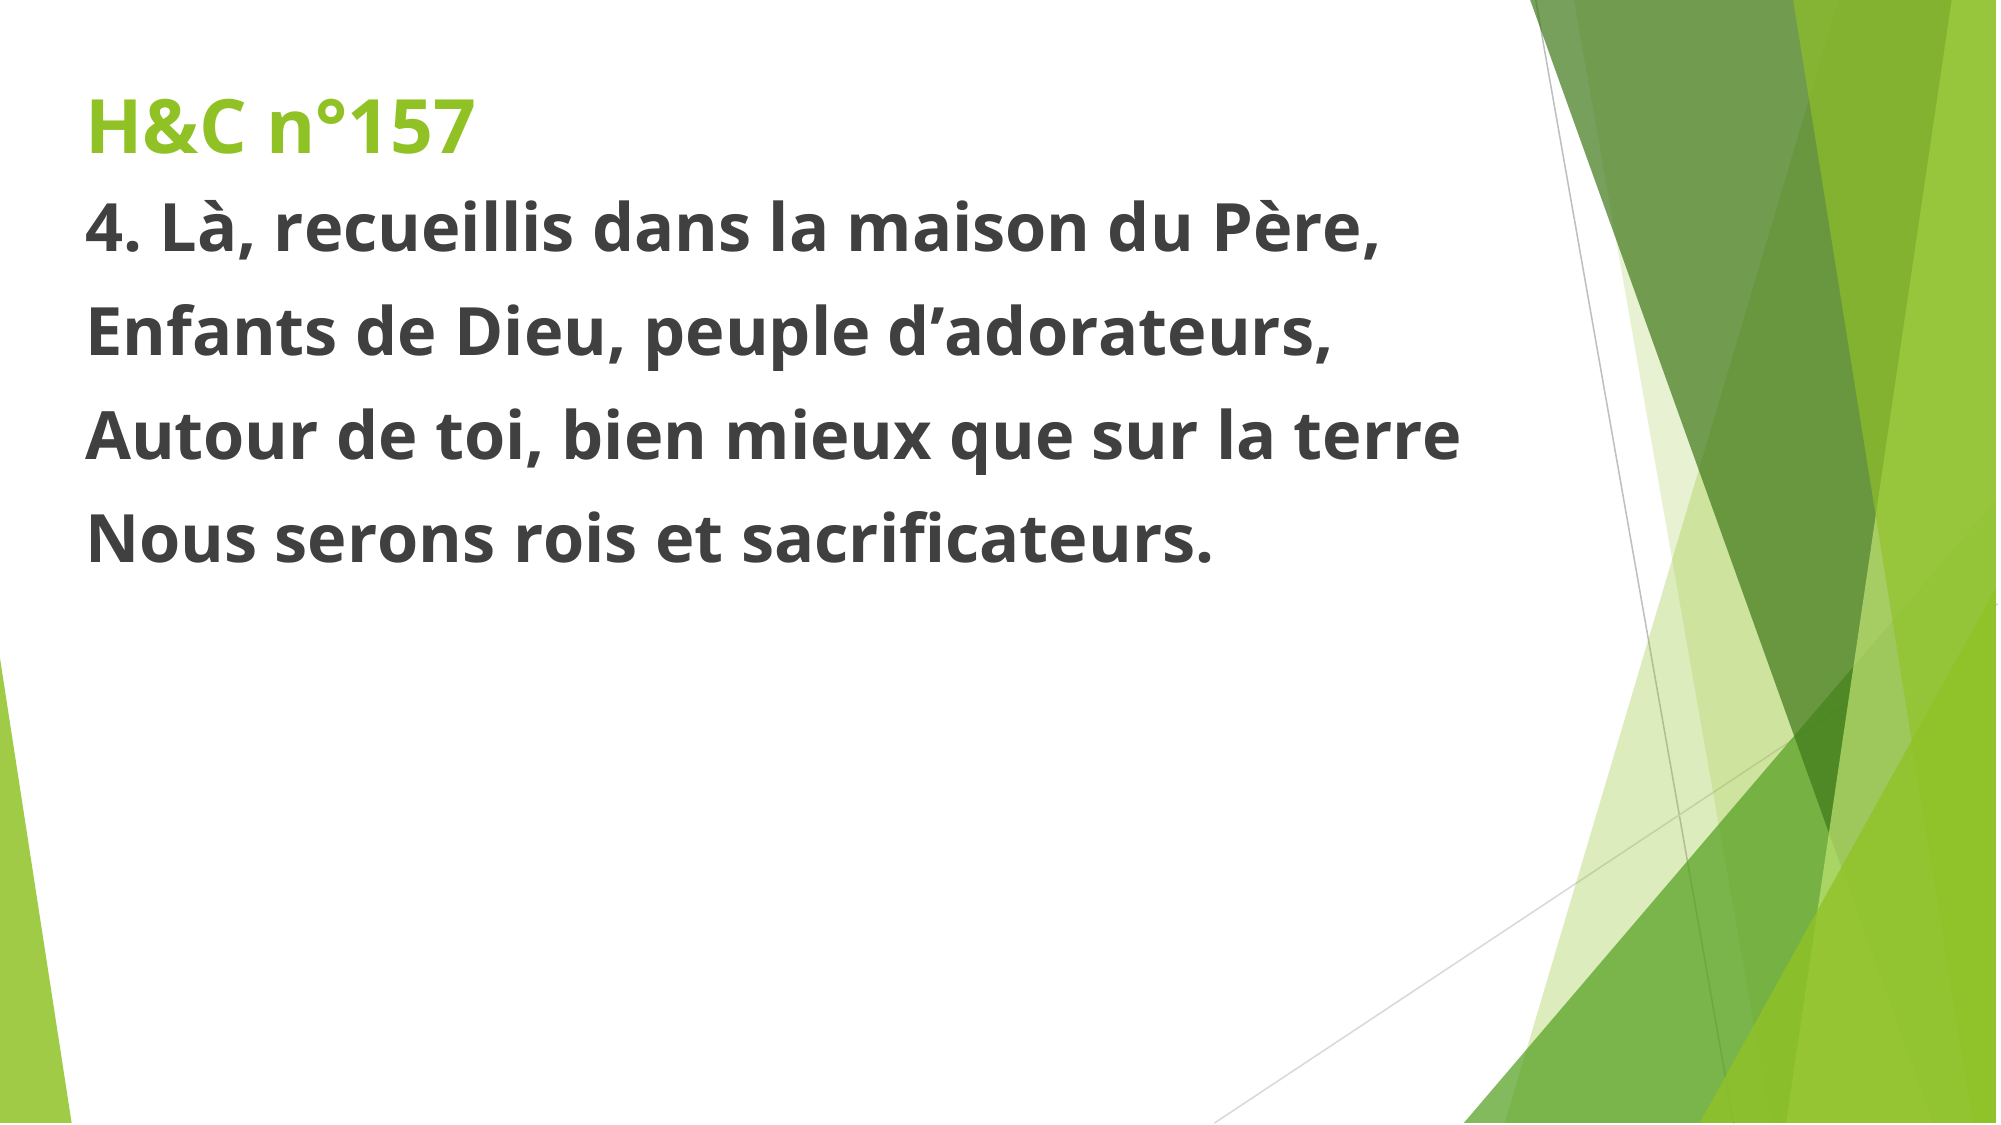

H&C n°157
4. Là, recueillis dans la maison du Père,
Enfants de Dieu, peuple d’adorateurs,
Autour de toi, bien mieux que sur la terre
Nous serons rois et sacrificateurs.